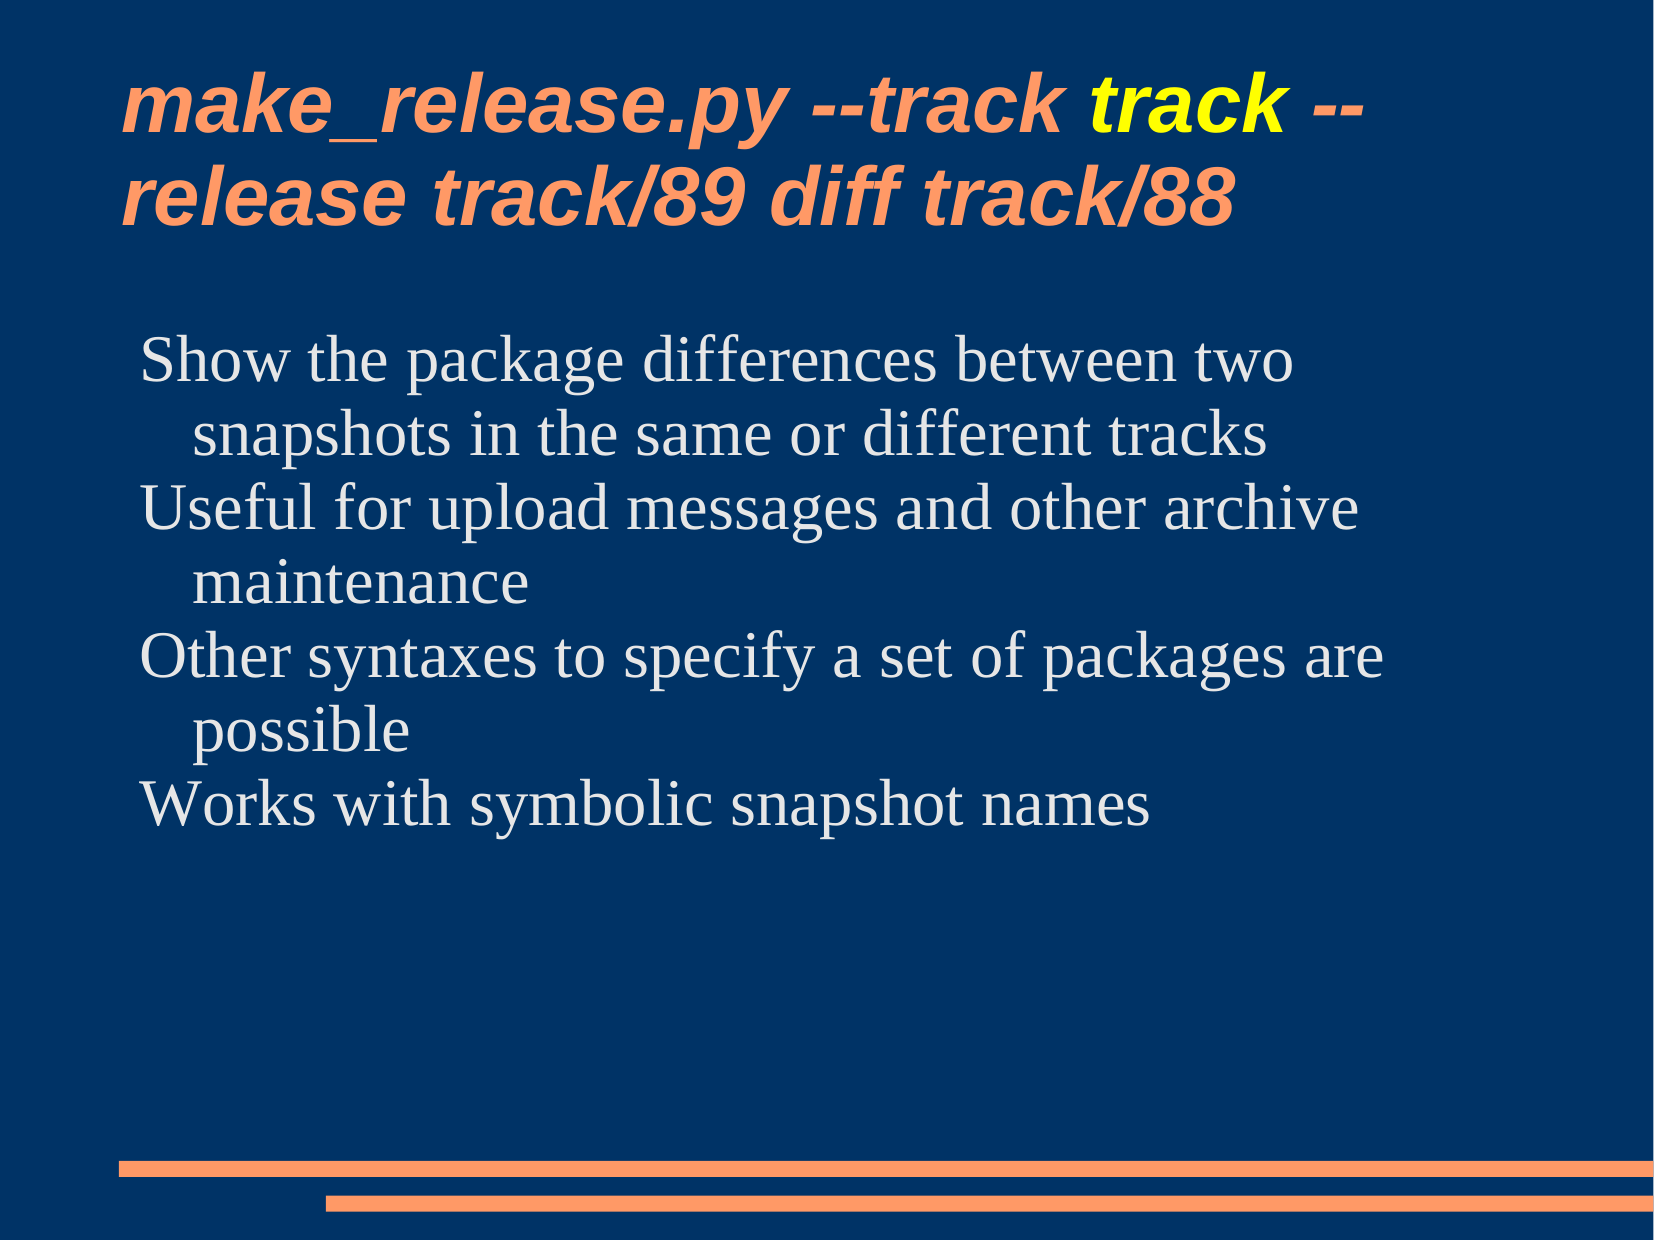

# make_release.py --track track --release track/89 diff track/88
Show the package differences between two snapshots in the same or different tracks
Useful for upload messages and other archive maintenance
Other syntaxes to specify a set of packages are possible
Works with symbolic snapshot names